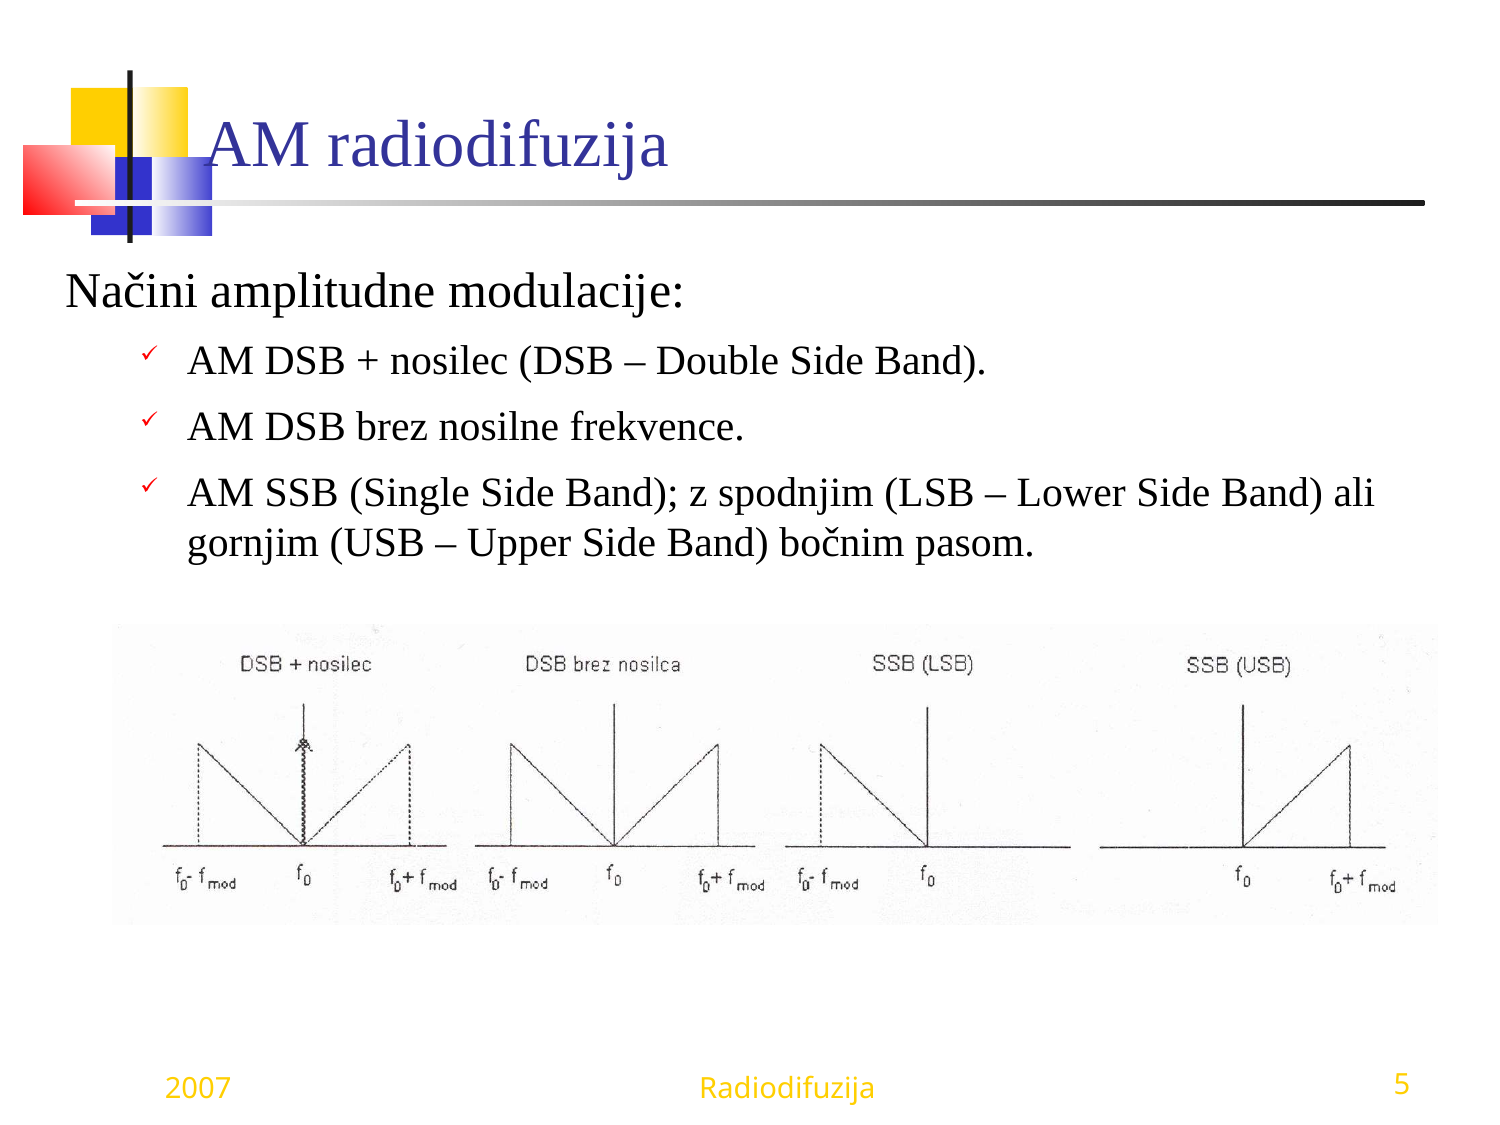

# AM radiodifuzija
Načini amplitudne modulacije:
AM DSB + nosilec (DSB – Double Side Band).
AM DSB brez nosilne frekvence.
AM SSB (Single Side Band); z spodnjim (LSB – Lower Side Band) ali gornjim (USB – Upper Side Band) bočnim pasom.
2007
Radiodifuzija